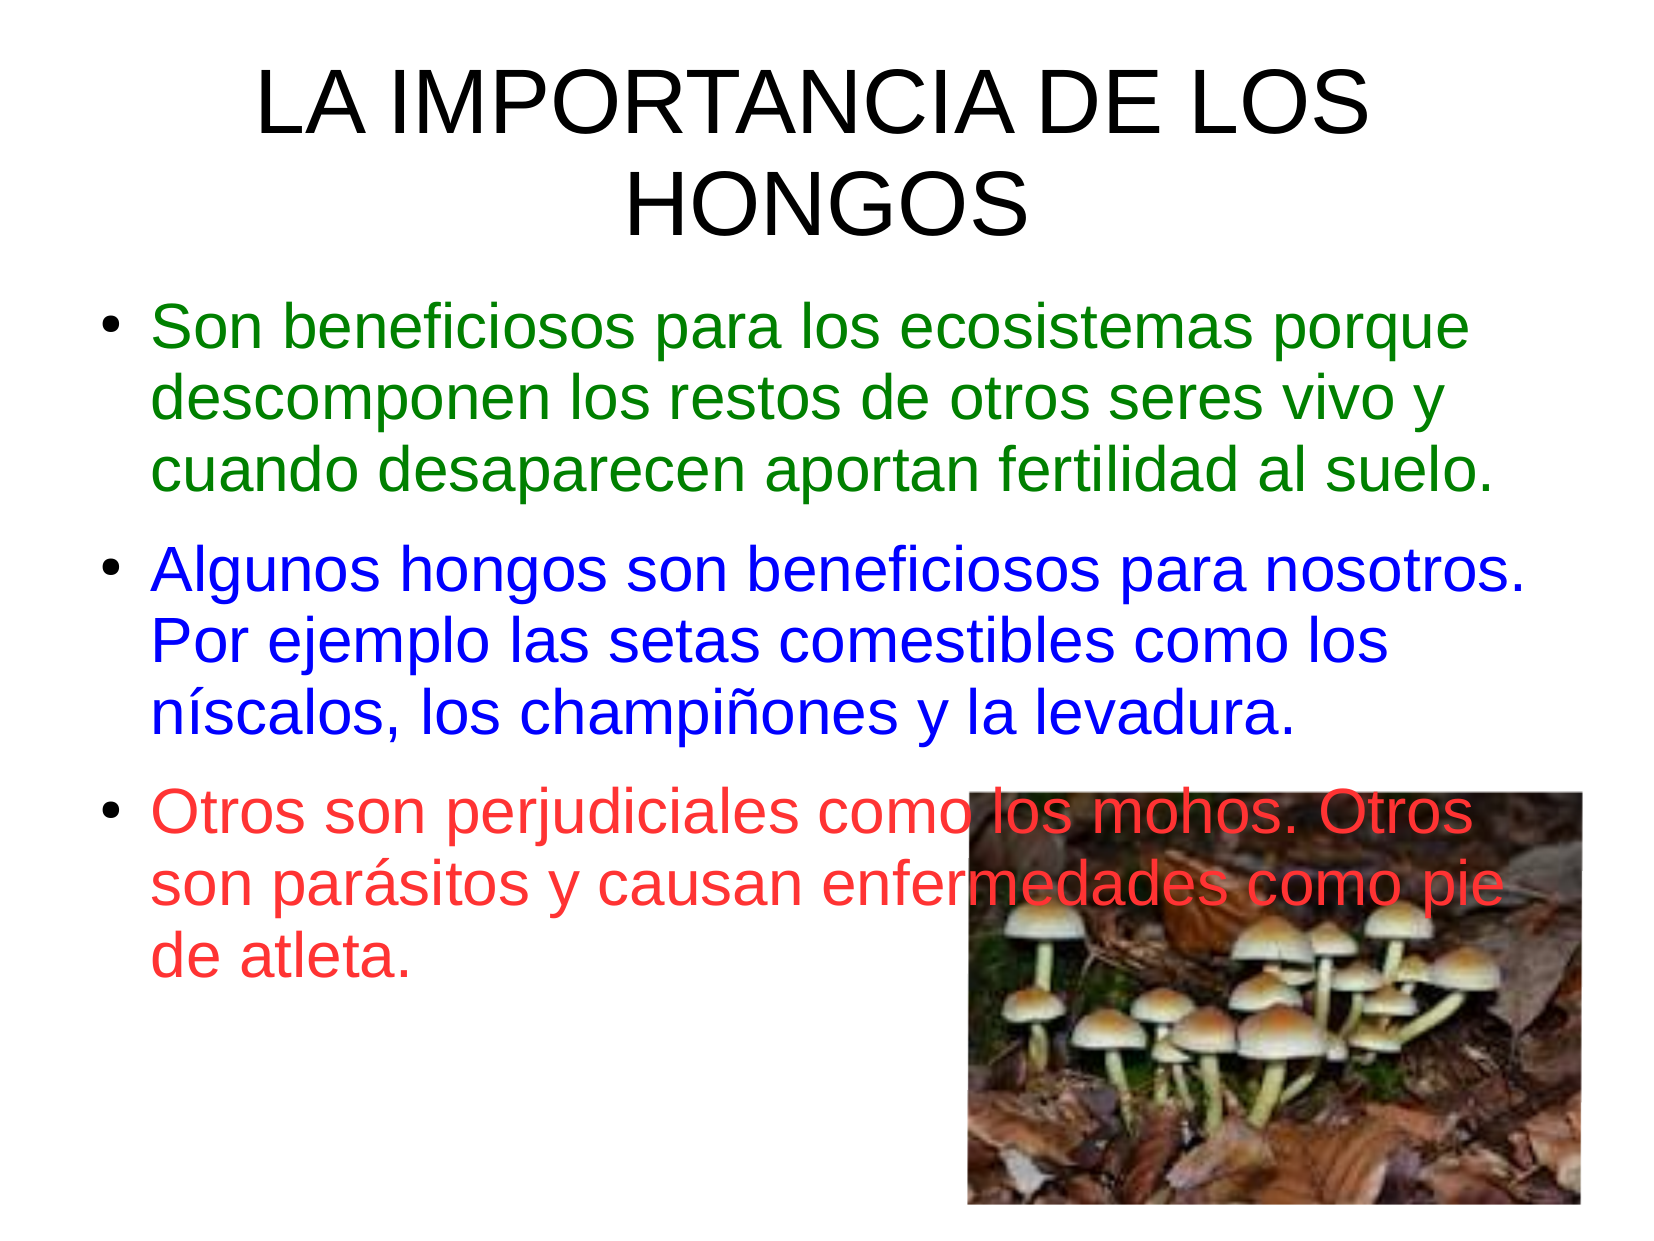

# LA IMPORTANCIA DE LOS HONGOS
Son beneficiosos para los ecosistemas porque descomponen los restos de otros seres vivo y cuando desaparecen aportan fertilidad al suelo.
Algunos hongos son beneficiosos para nosotros. Por ejemplo las setas comestibles como los níscalos, los champiñones y la levadura.
Otros son perjudiciales como los mohos. Otros son parásitos y causan enfermedades como pie de atleta.